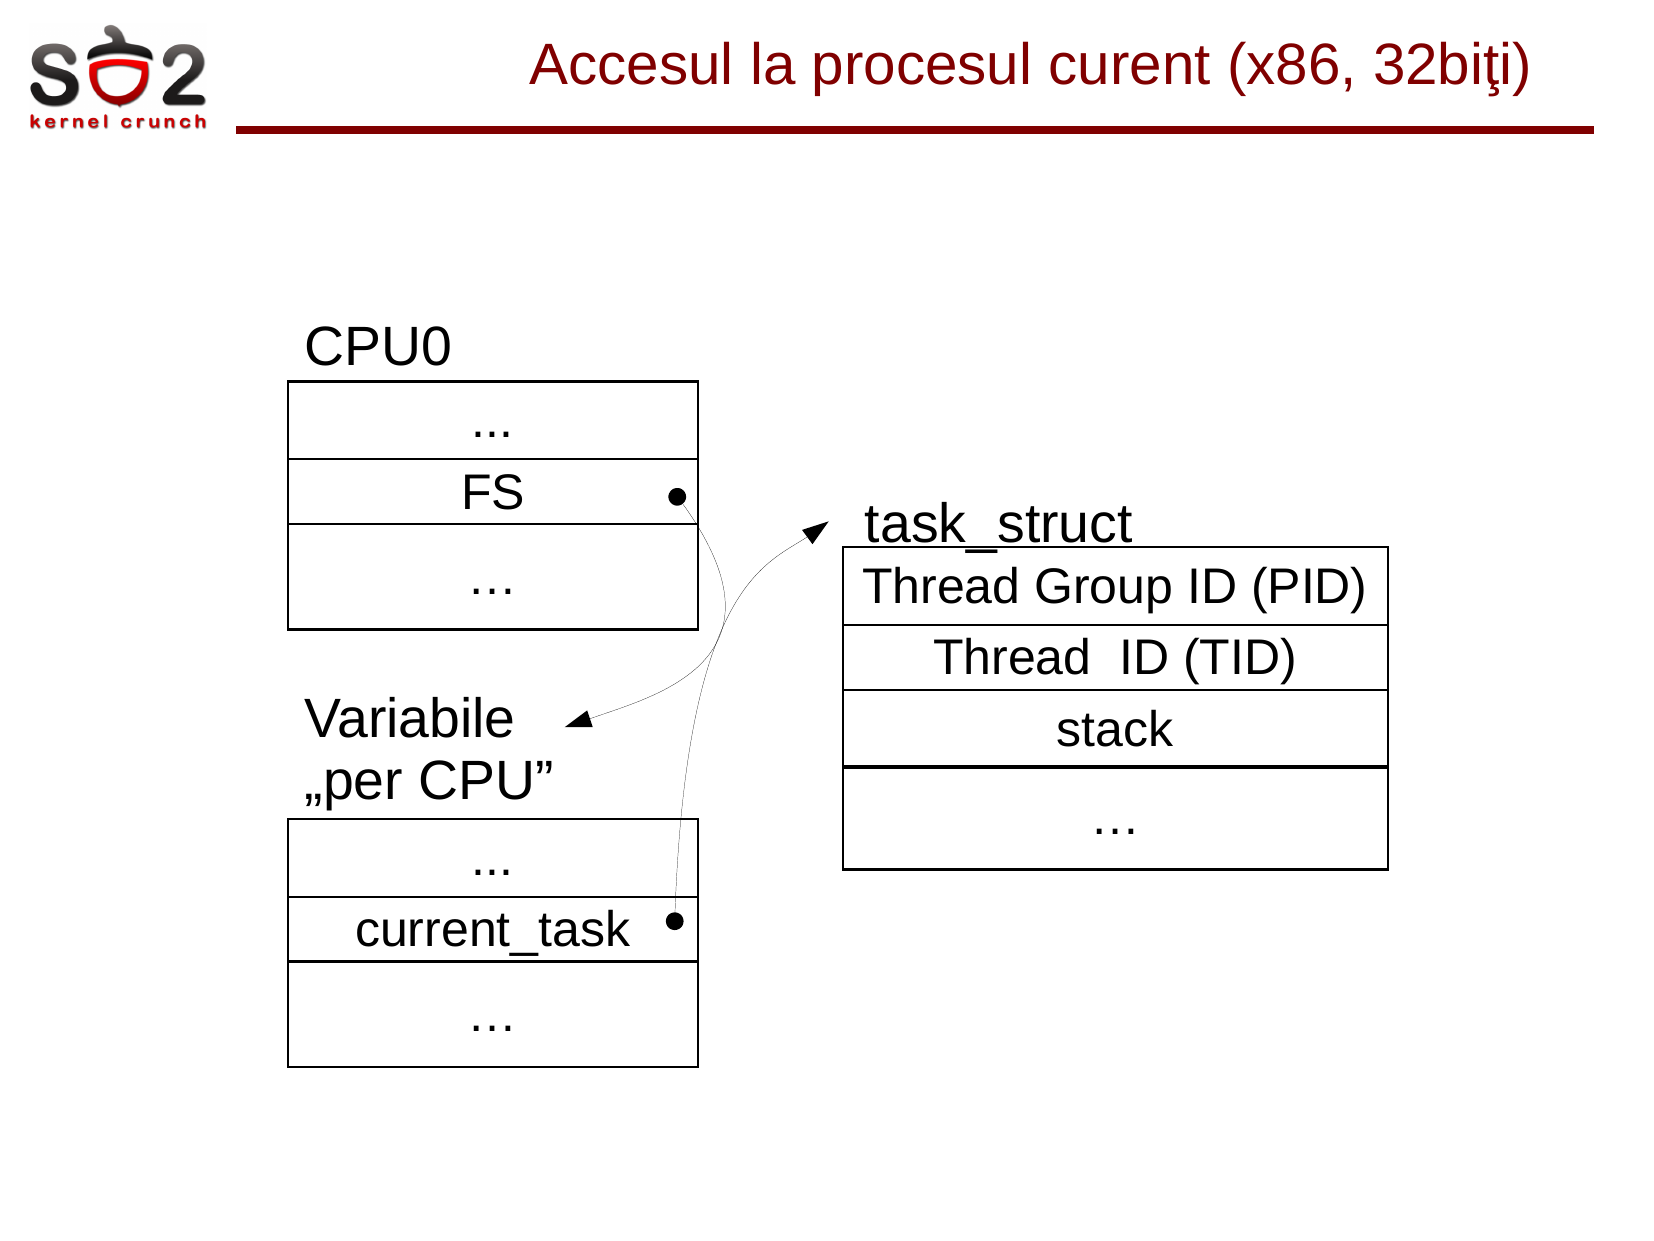

# Accesul la procesul curent (x86, 32biţi)
CPU0
...
FS
task_struct
…
Thread Group ID (PID)
Thread ID (TID)
Variabile
„per CPU”
stack
…
...
current_task
…